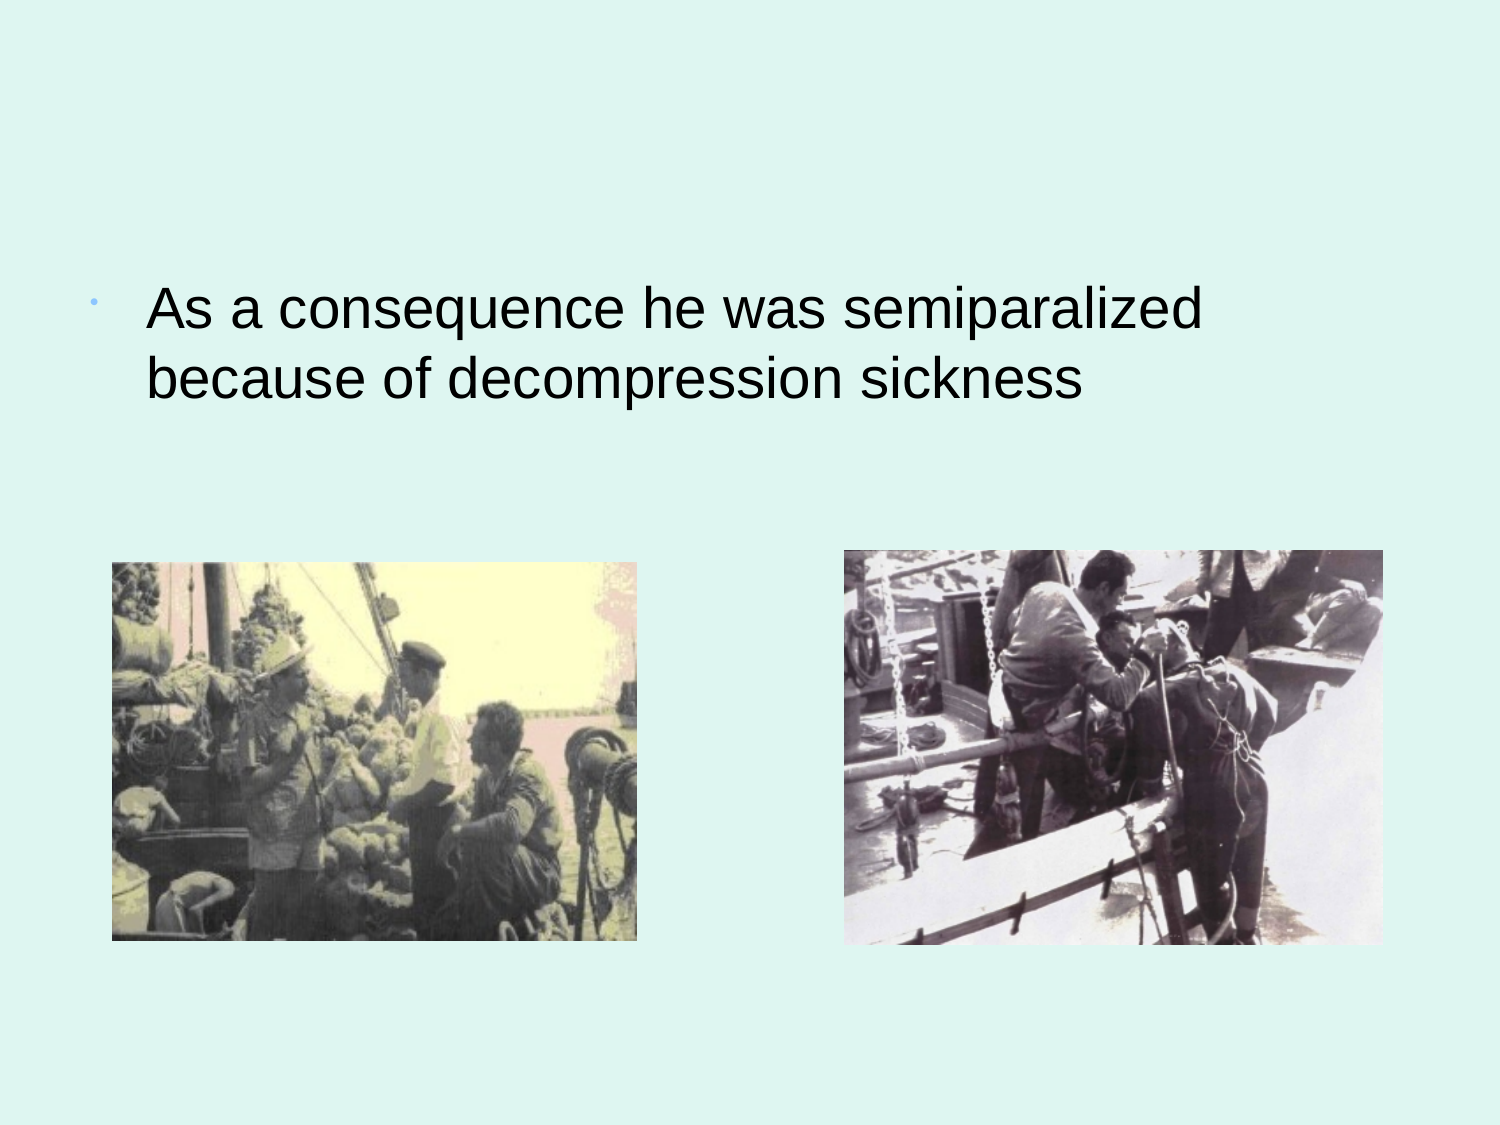

#
As a consequence he was semiparalized because of decompression sickness